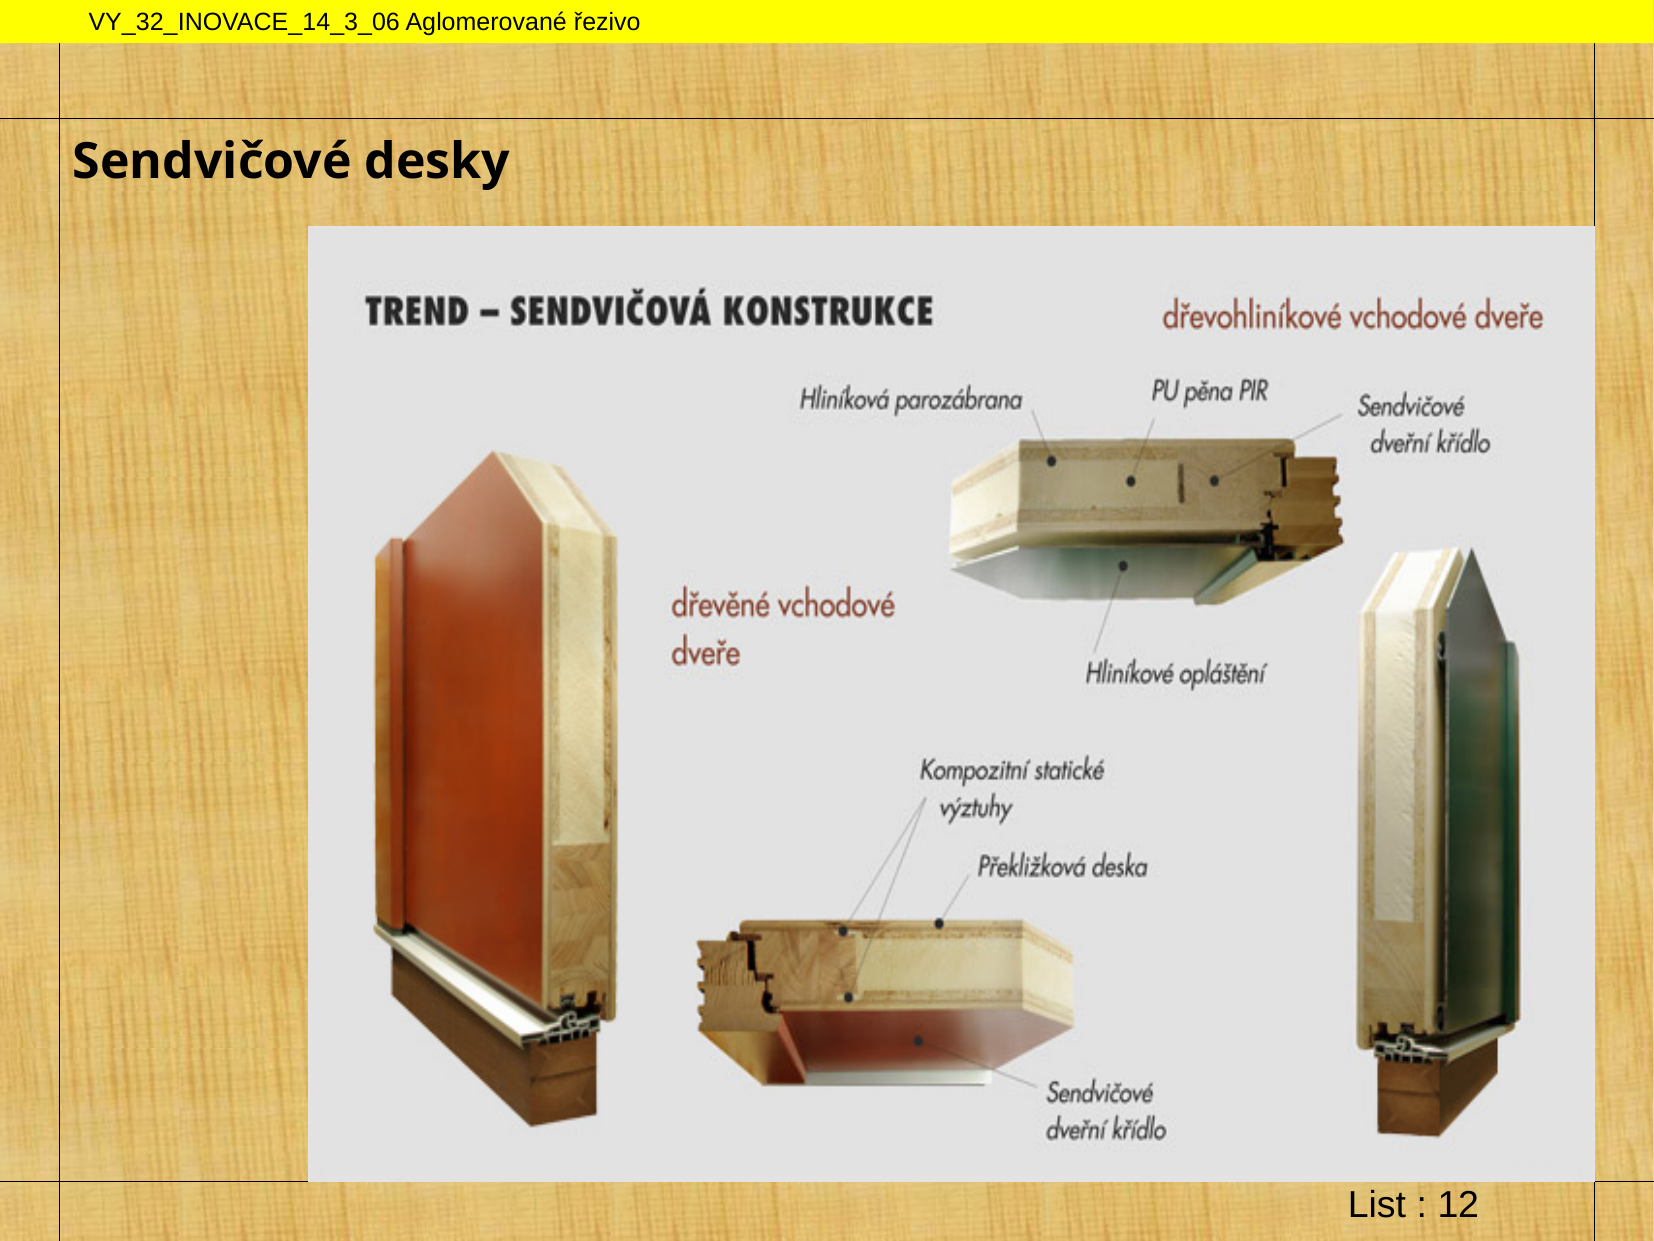

VY_32_INOVACE_14_3_06 Aglomerované řezivo
Sendvičové desky
List :